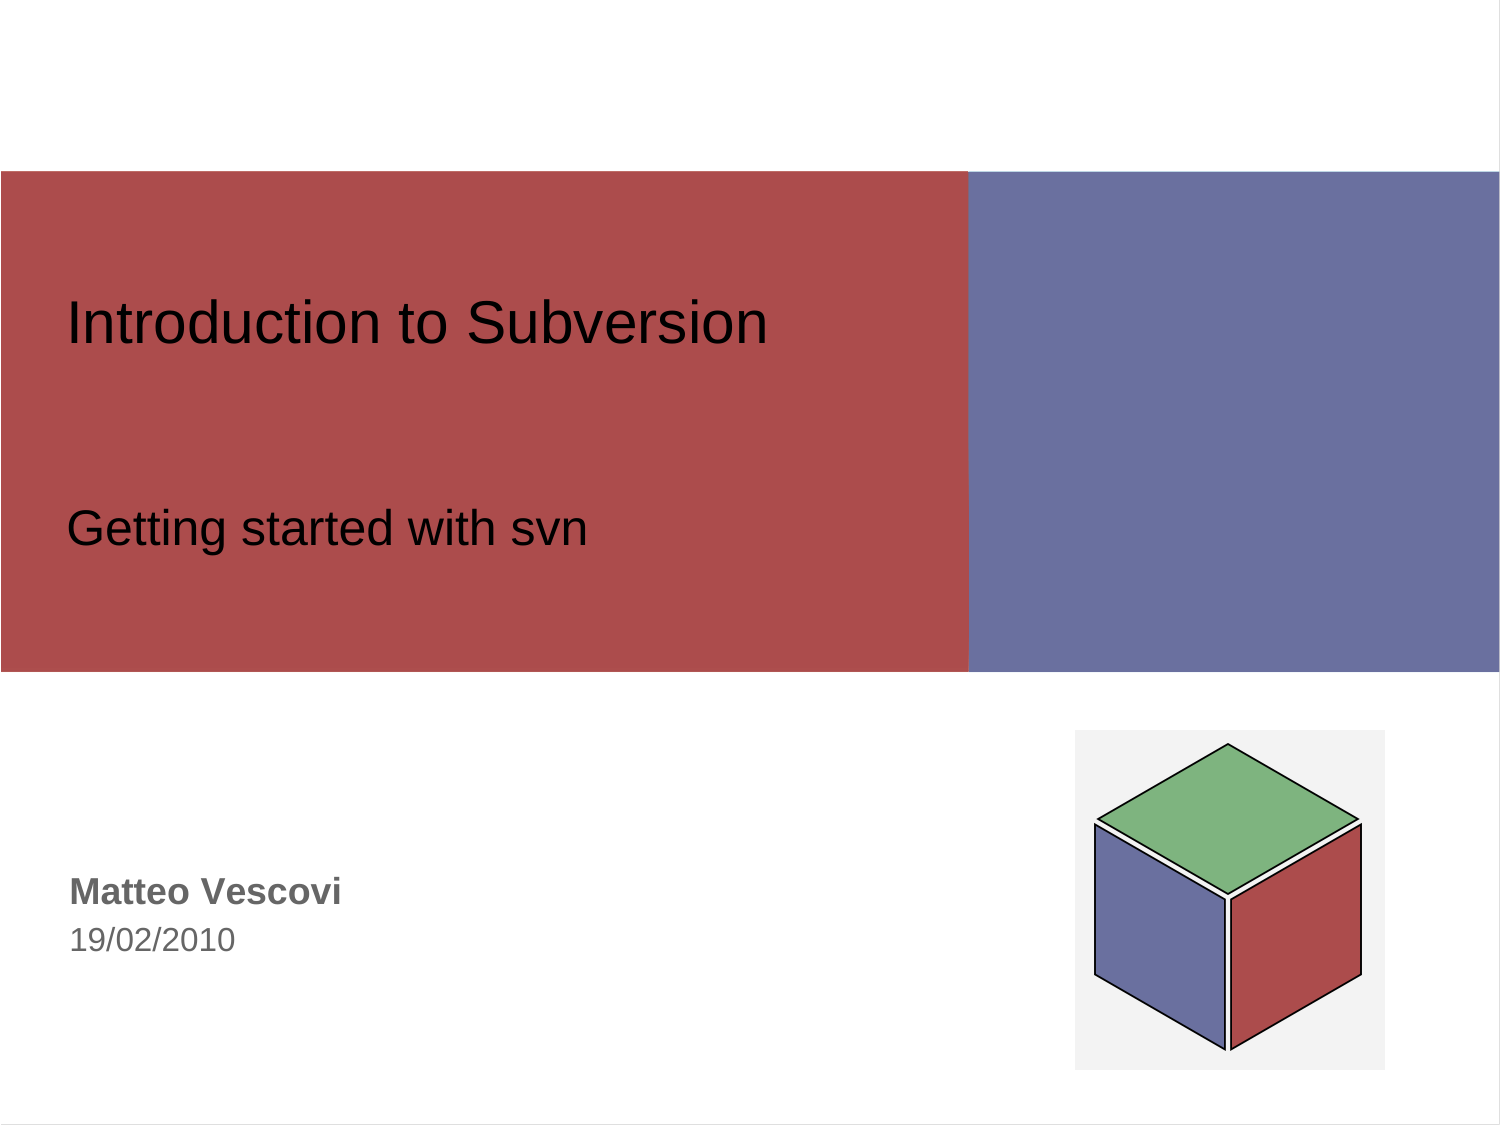

# Introduction to Subversion
Getting started with svn
Matteo Vescovi
19/02/2010